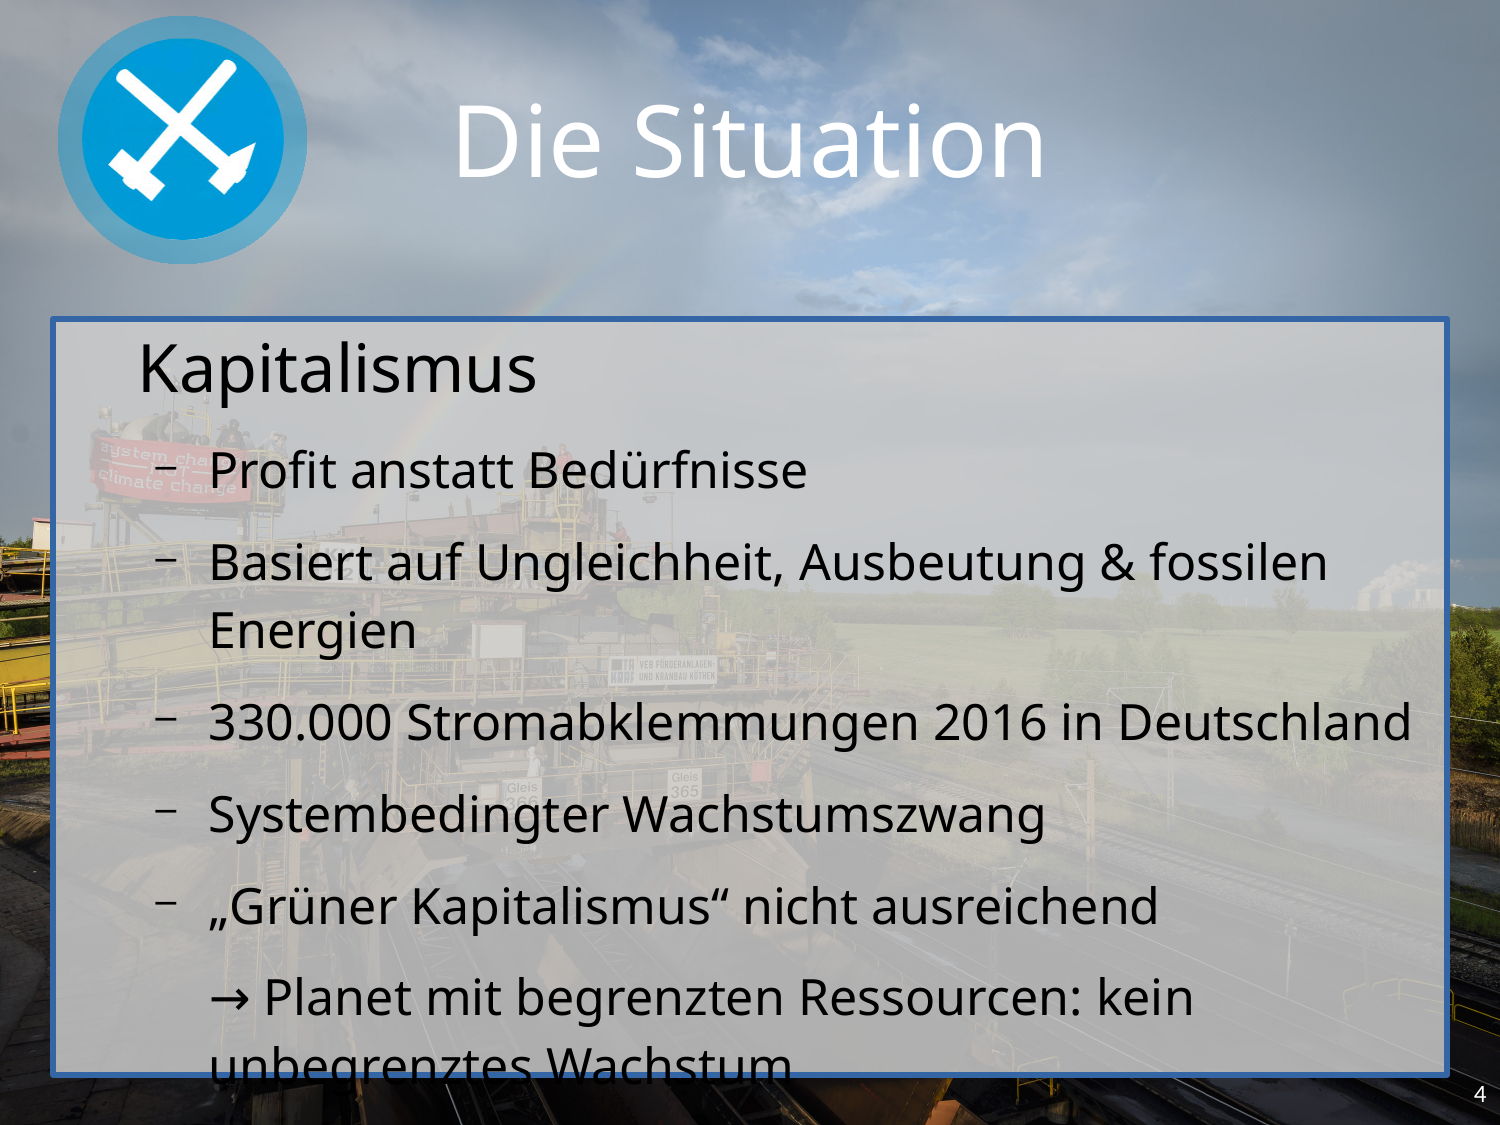

# Die Situation
Kapitalismus
Profit anstatt Bedürfnisse
Basiert auf Ungleichheit, Ausbeutung & fossilen Energien
330.000 Stromabklemmungen 2016 in Deutschland
Systembedingter Wachstumszwang
„Grüner Kapitalismus“ nicht ausreichend
→ Planet mit begrenzten Ressourcen: kein unbegrenztes Wachstum
4